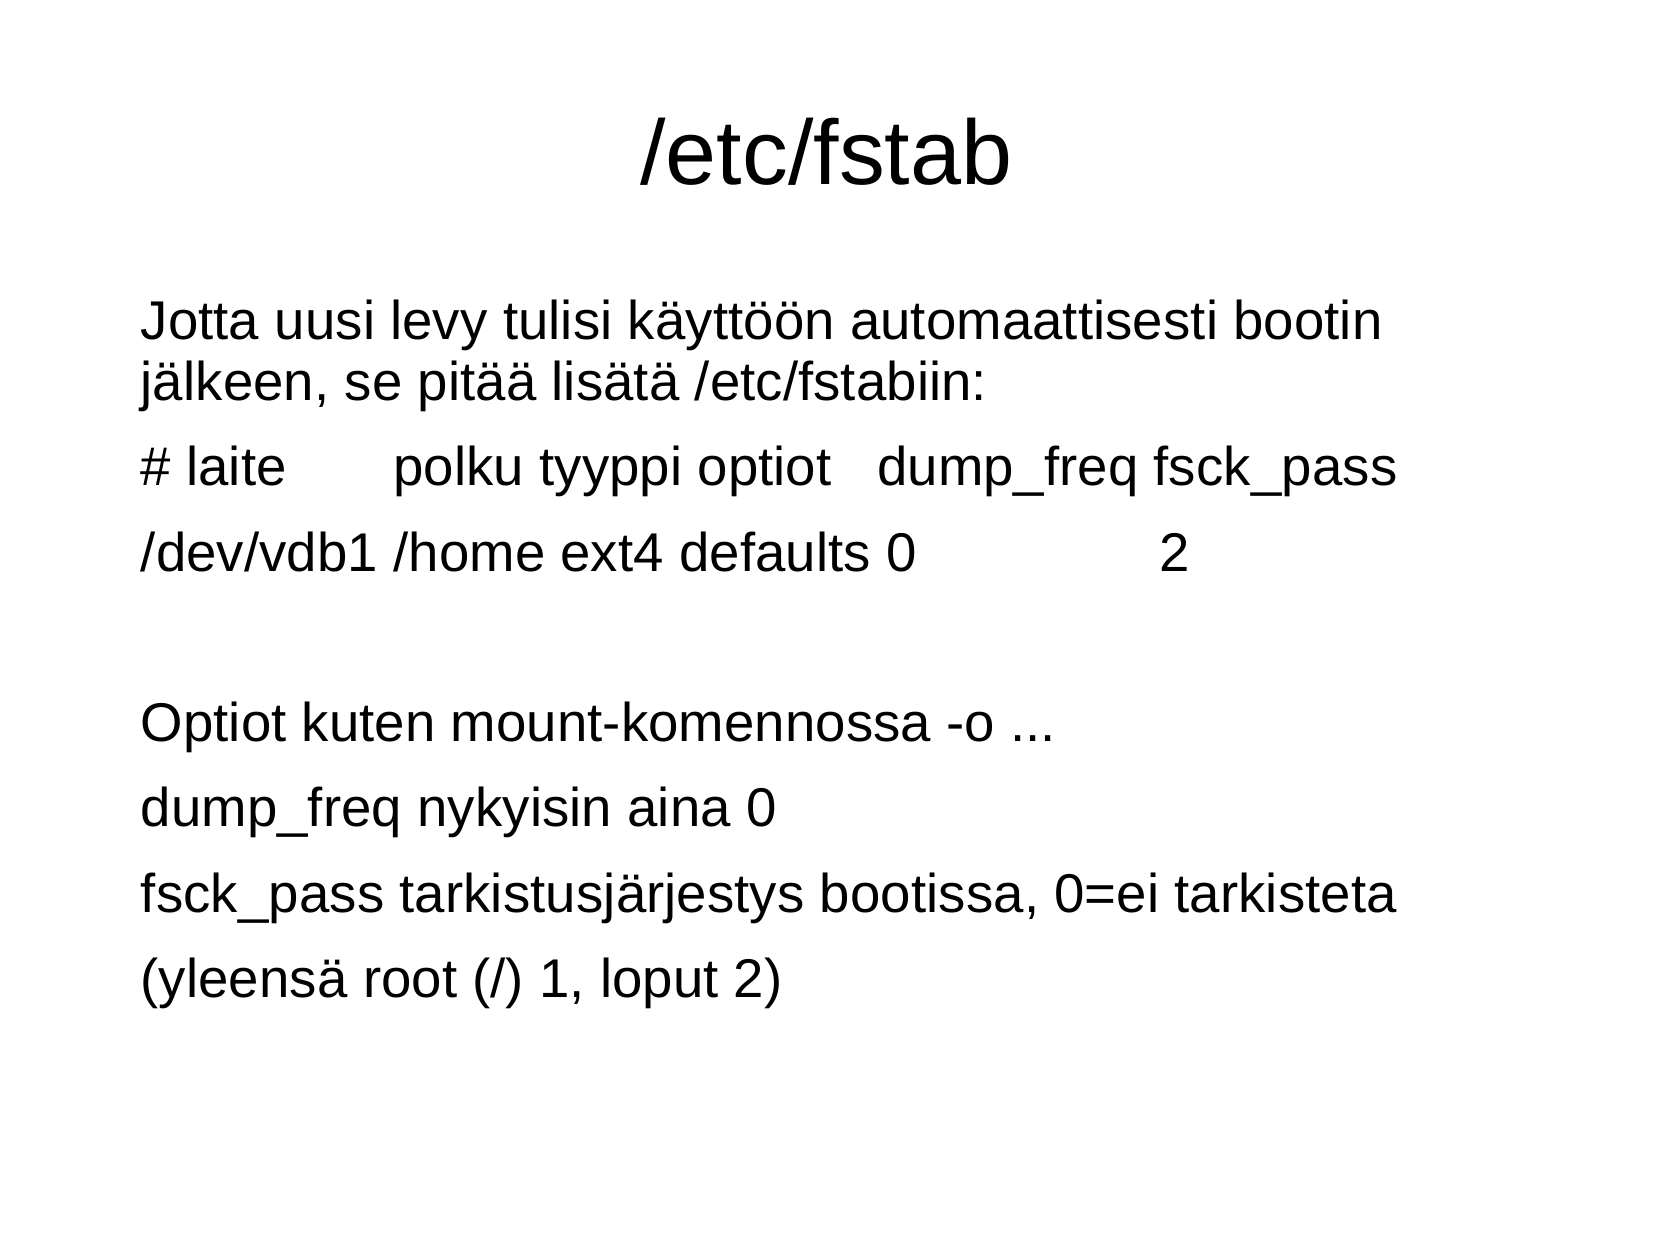

# /etc/fstab
Jotta uusi levy tulisi käyttöön automaattisesti bootin jälkeen, se pitää lisätä /etc/fstabiin:
# laite polku tyyppi optiot dump_freq fsck_pass
/dev/vdb1 /home ext4 defaults 0 2
Optiot kuten mount-komennossa -o ...
dump_freq nykyisin aina 0
fsck_pass tarkistusjärjestys bootissa, 0=ei tarkisteta
(yleensä root (/) 1, loput 2)